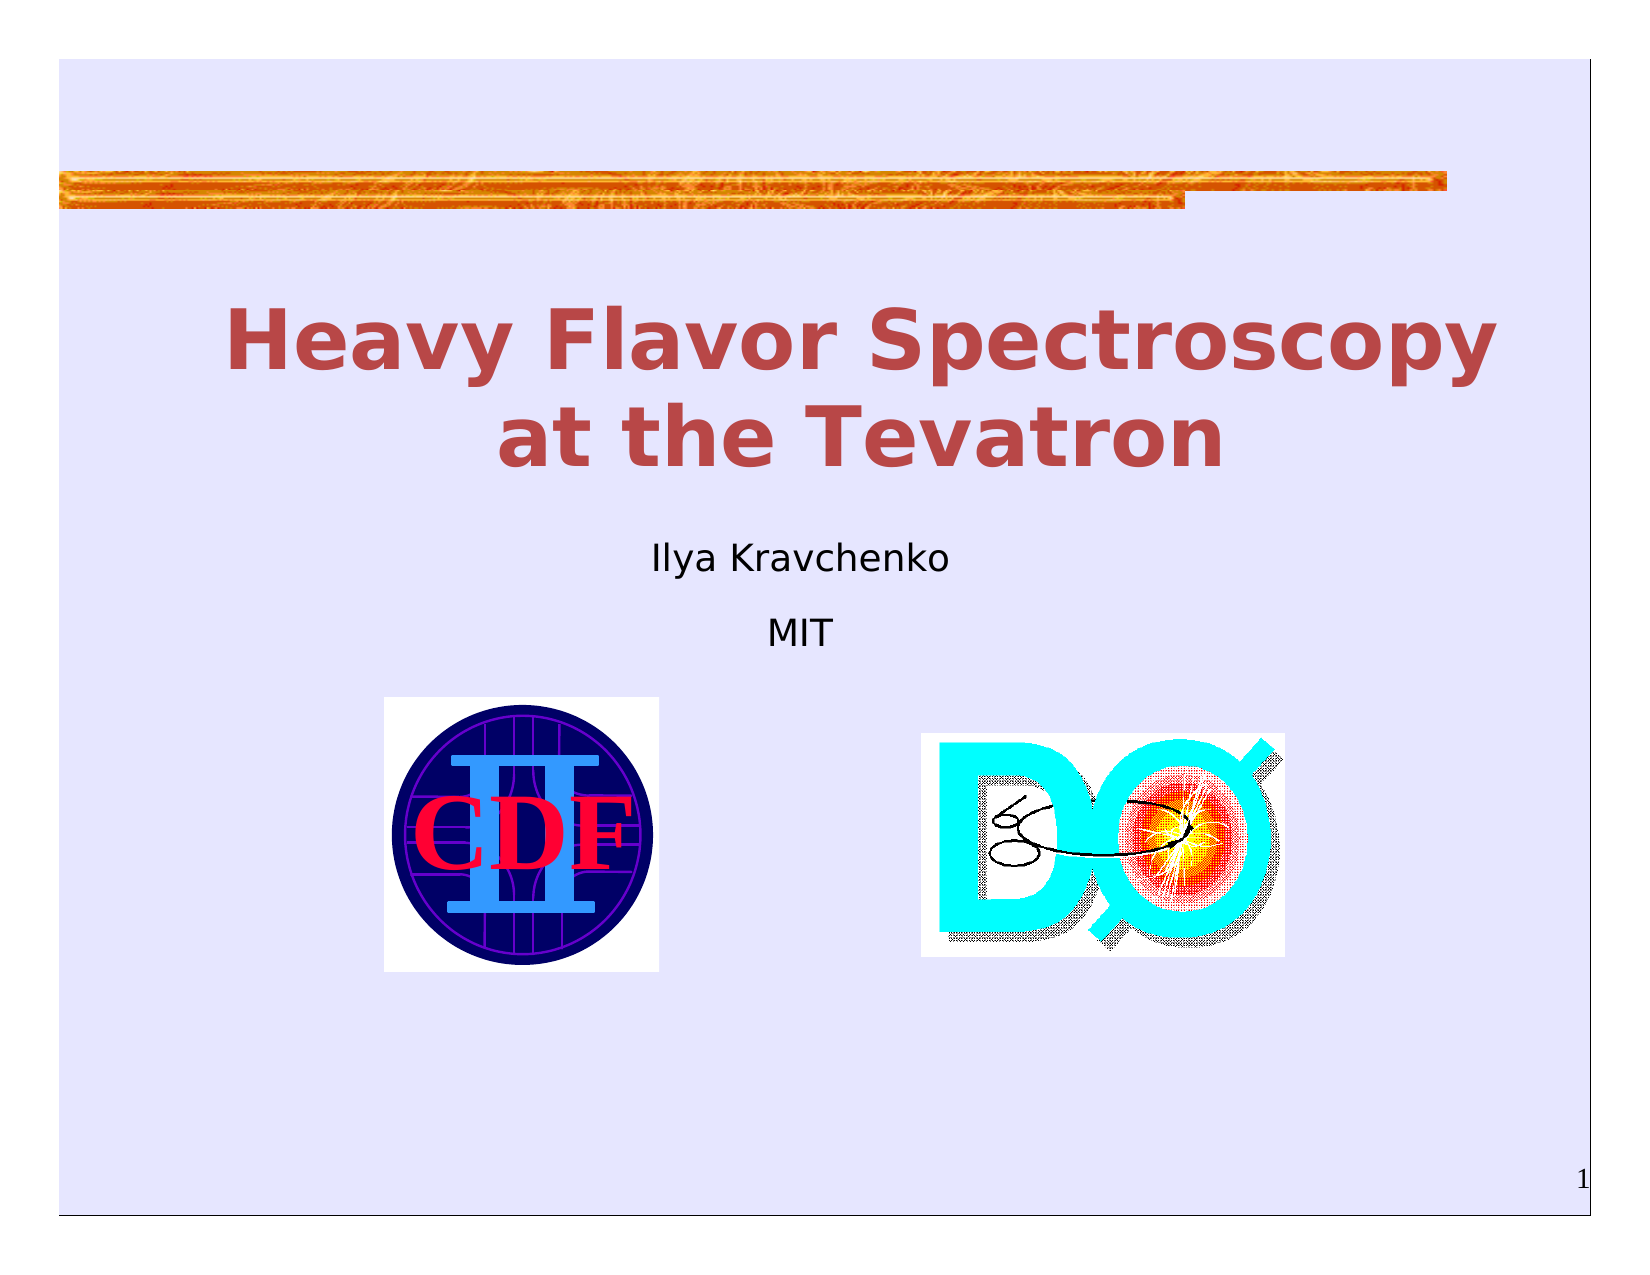

Heavy Flavor Spectroscopy
at the Tevatron
Ilya Kravchenko
MIT
1